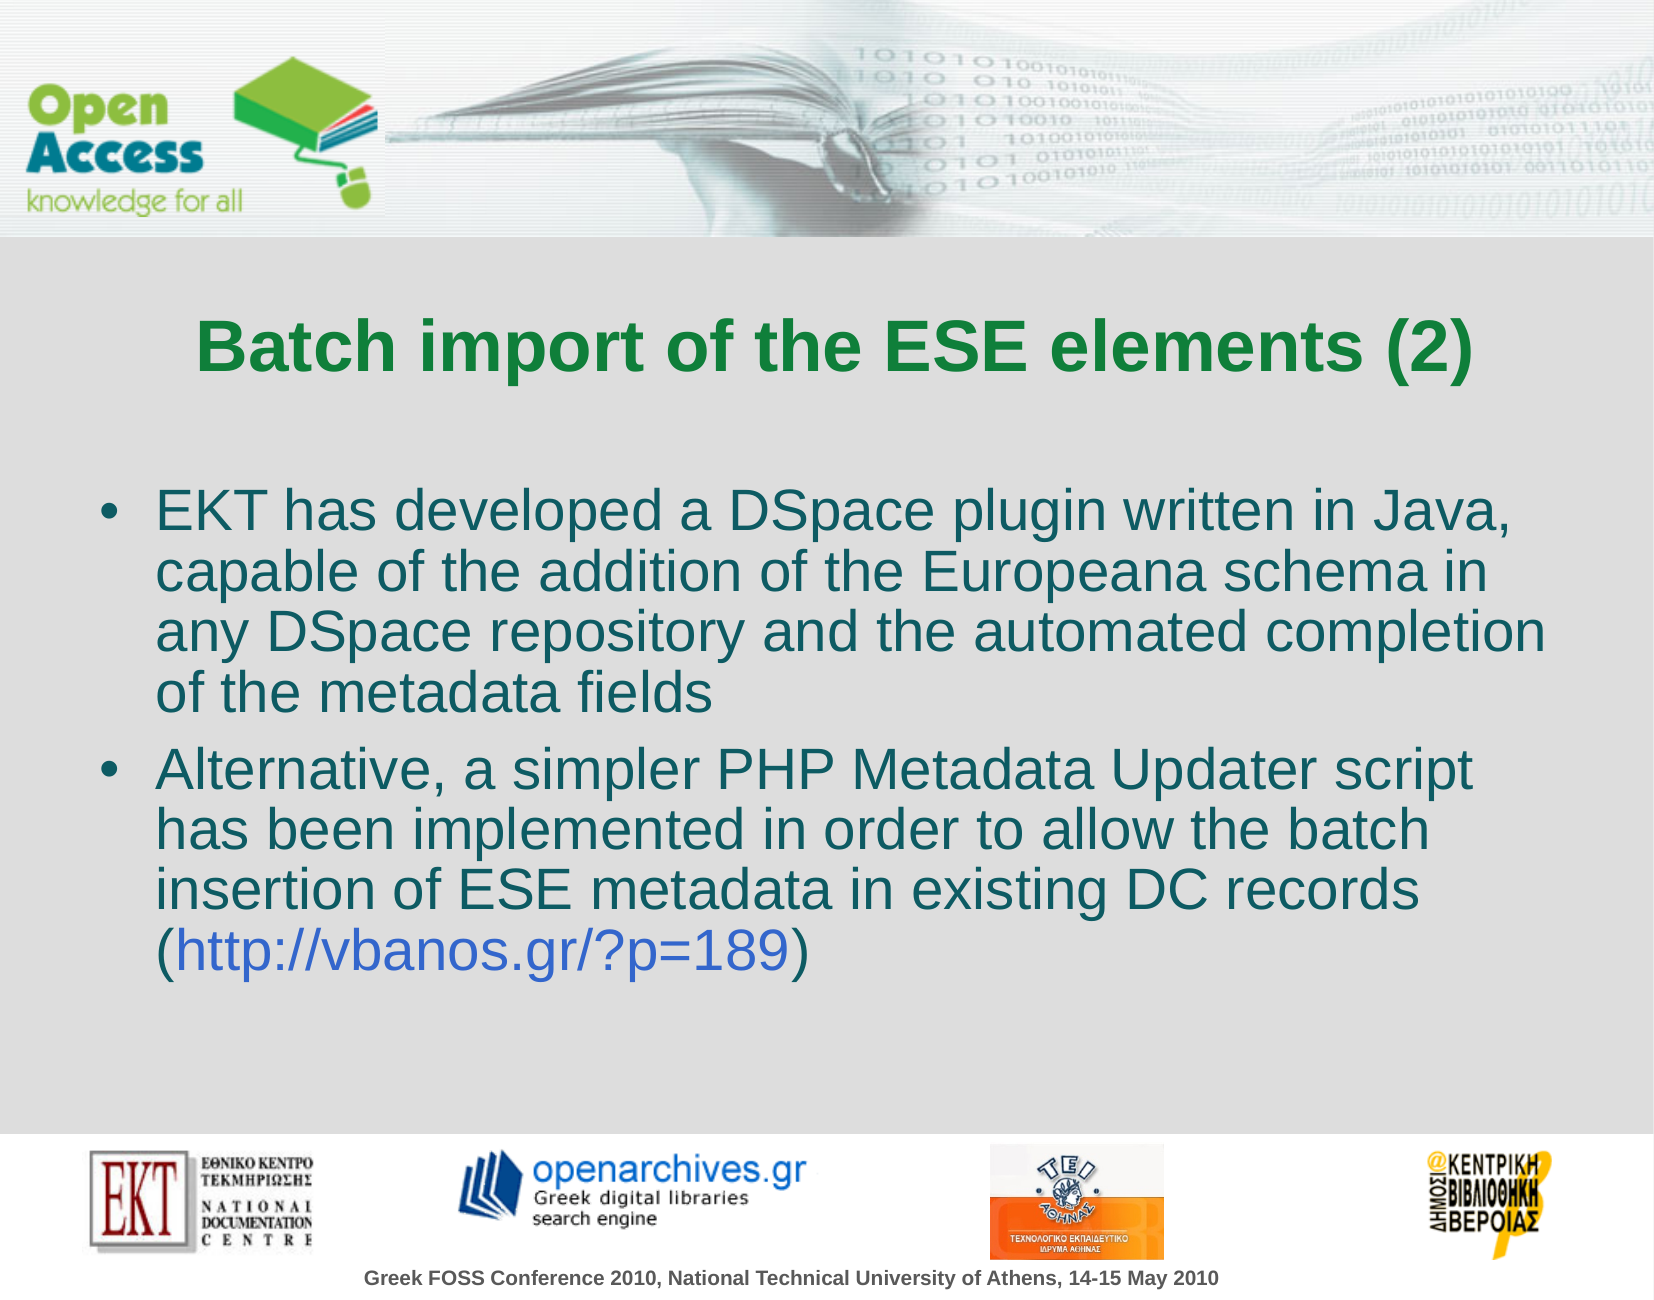

Batch import of the ESE elements (2)
EKT has developed a DSpace plugin written in Java, capable of the addition of the Europeana schema in any DSpace repository and the automated completion of the metadata fields
Alternative, a simpler PHP Metadata Updater script has been implemented in order to allow the batch insertion of ESE metadata in existing DC records (http://vbanos.gr/?p=189)